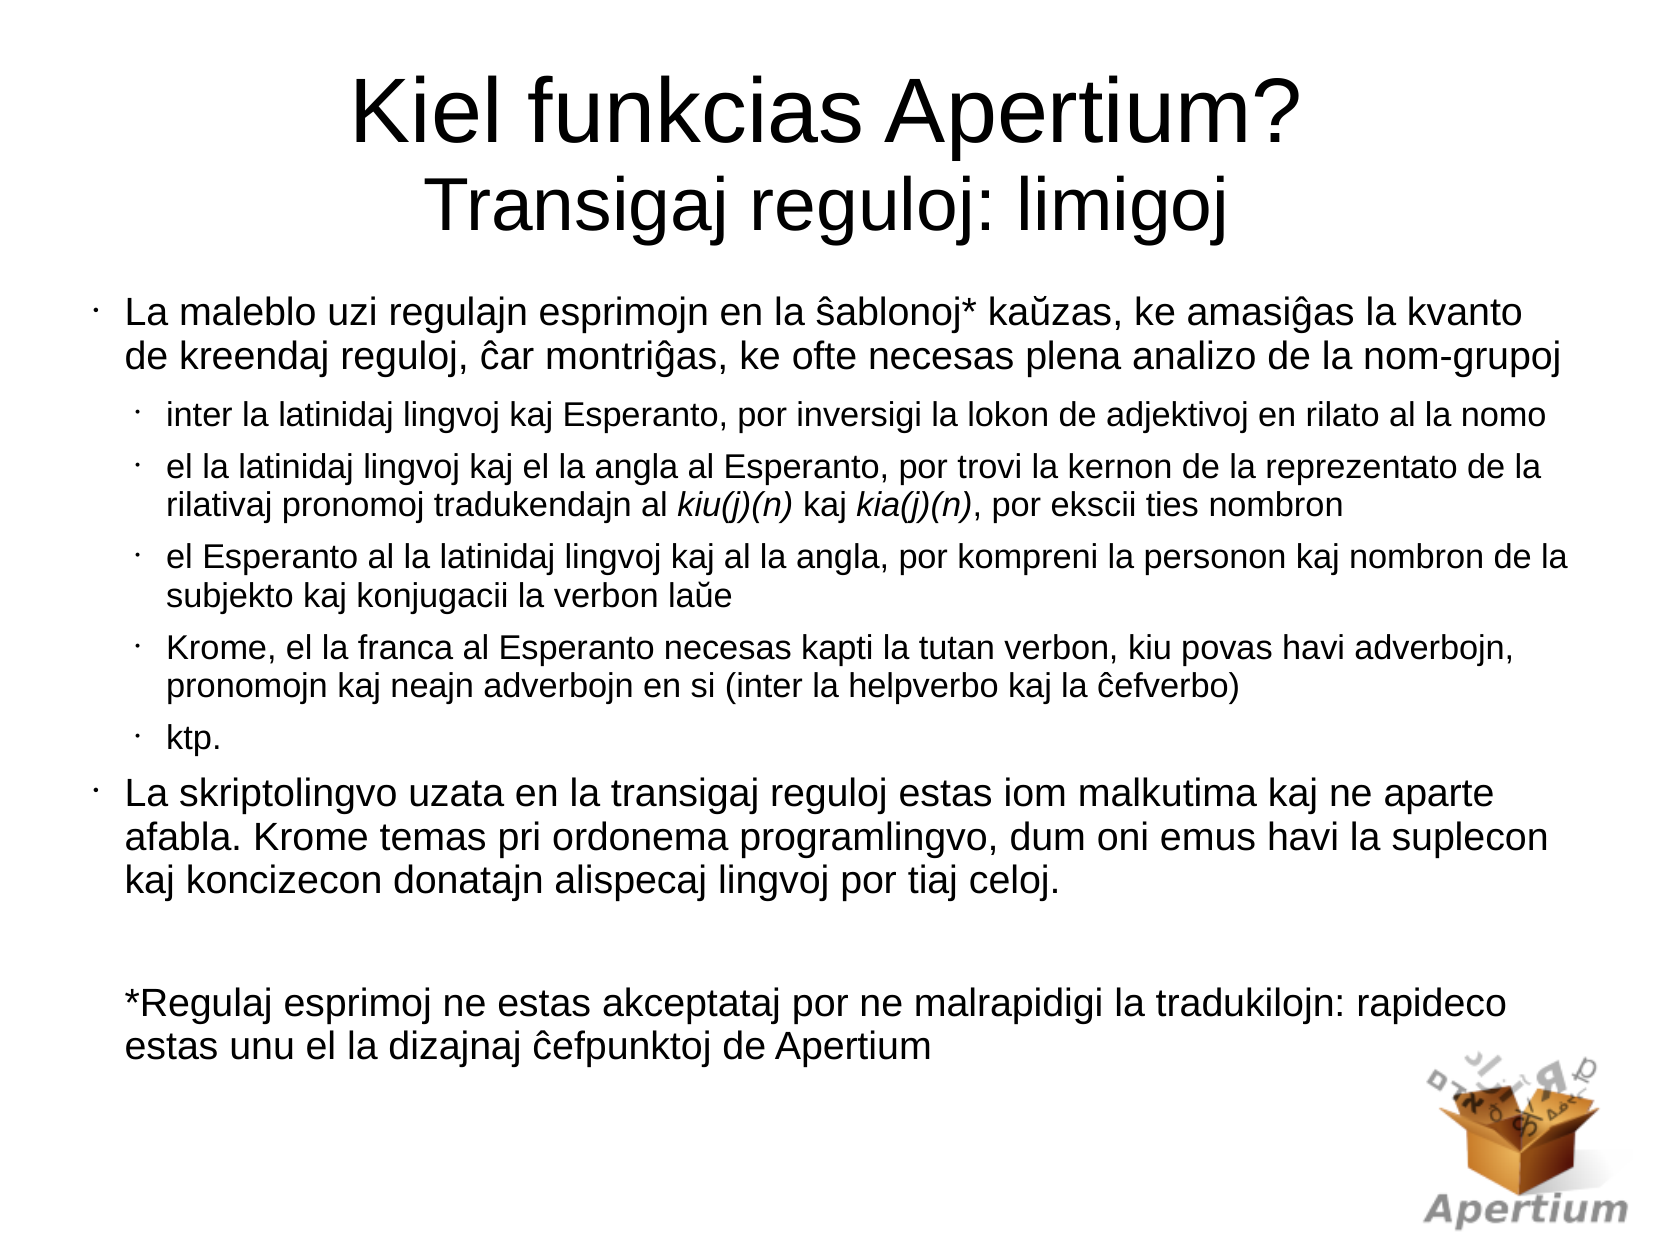

# Kiel funkcias Apertium? Transigaj reguloj: limigoj
La maleblo uzi regulajn esprimojn en la ŝablonoj* kaŭzas, ke amasiĝas la kvanto de kreendaj reguloj, ĉar montriĝas, ke ofte necesas plena analizo de la nom-grupoj
inter la latinidaj lingvoj kaj Esperanto, por inversigi la lokon de adjektivoj en rilato al la nomo
el la latinidaj lingvoj kaj el la angla al Esperanto, por trovi la kernon de la reprezentato de la rilativaj pronomoj tradukendajn al kiu(j)(n) kaj kia(j)(n), por ekscii ties nombron
el Esperanto al la latinidaj lingvoj kaj al la angla, por kompreni la personon kaj nombron de la subjekto kaj konjugacii la verbon laŭe
Krome, el la franca al Esperanto necesas kapti la tutan verbon, kiu povas havi adverbojn, pronomojn kaj neajn adverbojn en si (inter la helpverbo kaj la ĉefverbo)
ktp.
La skriptolingvo uzata en la transigaj reguloj estas iom malkutima kaj ne aparte afabla. Krome temas pri ordonema programlingvo, dum oni emus havi la suplecon kaj koncizecon donatajn alispecaj lingvoj por tiaj celoj.
*Regulaj esprimoj ne estas akceptataj por ne malrapidigi la tradukilojn: rapideco estas unu el la dizajnaj ĉefpunktoj de Apertium